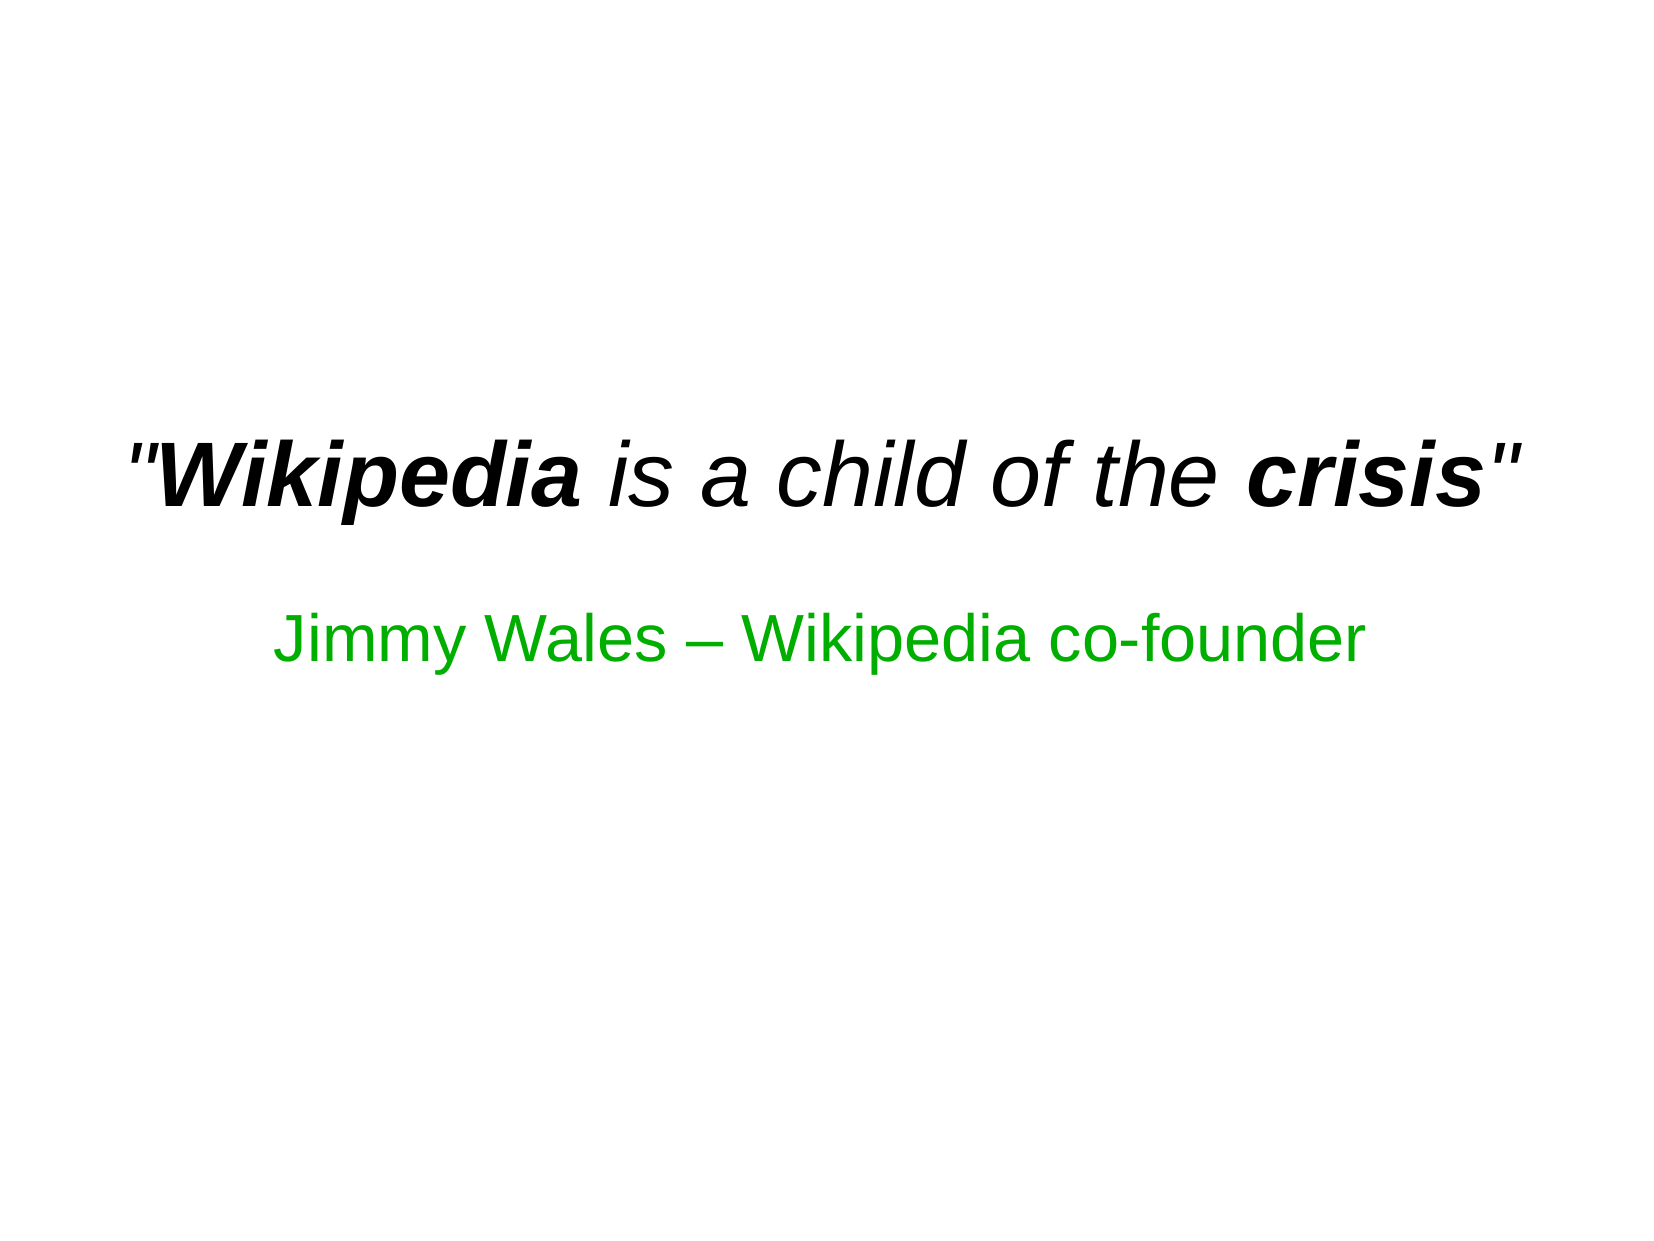

# "Wikipedia is a child of the crisis"
Jimmy Wales – Wikipedia co-founder